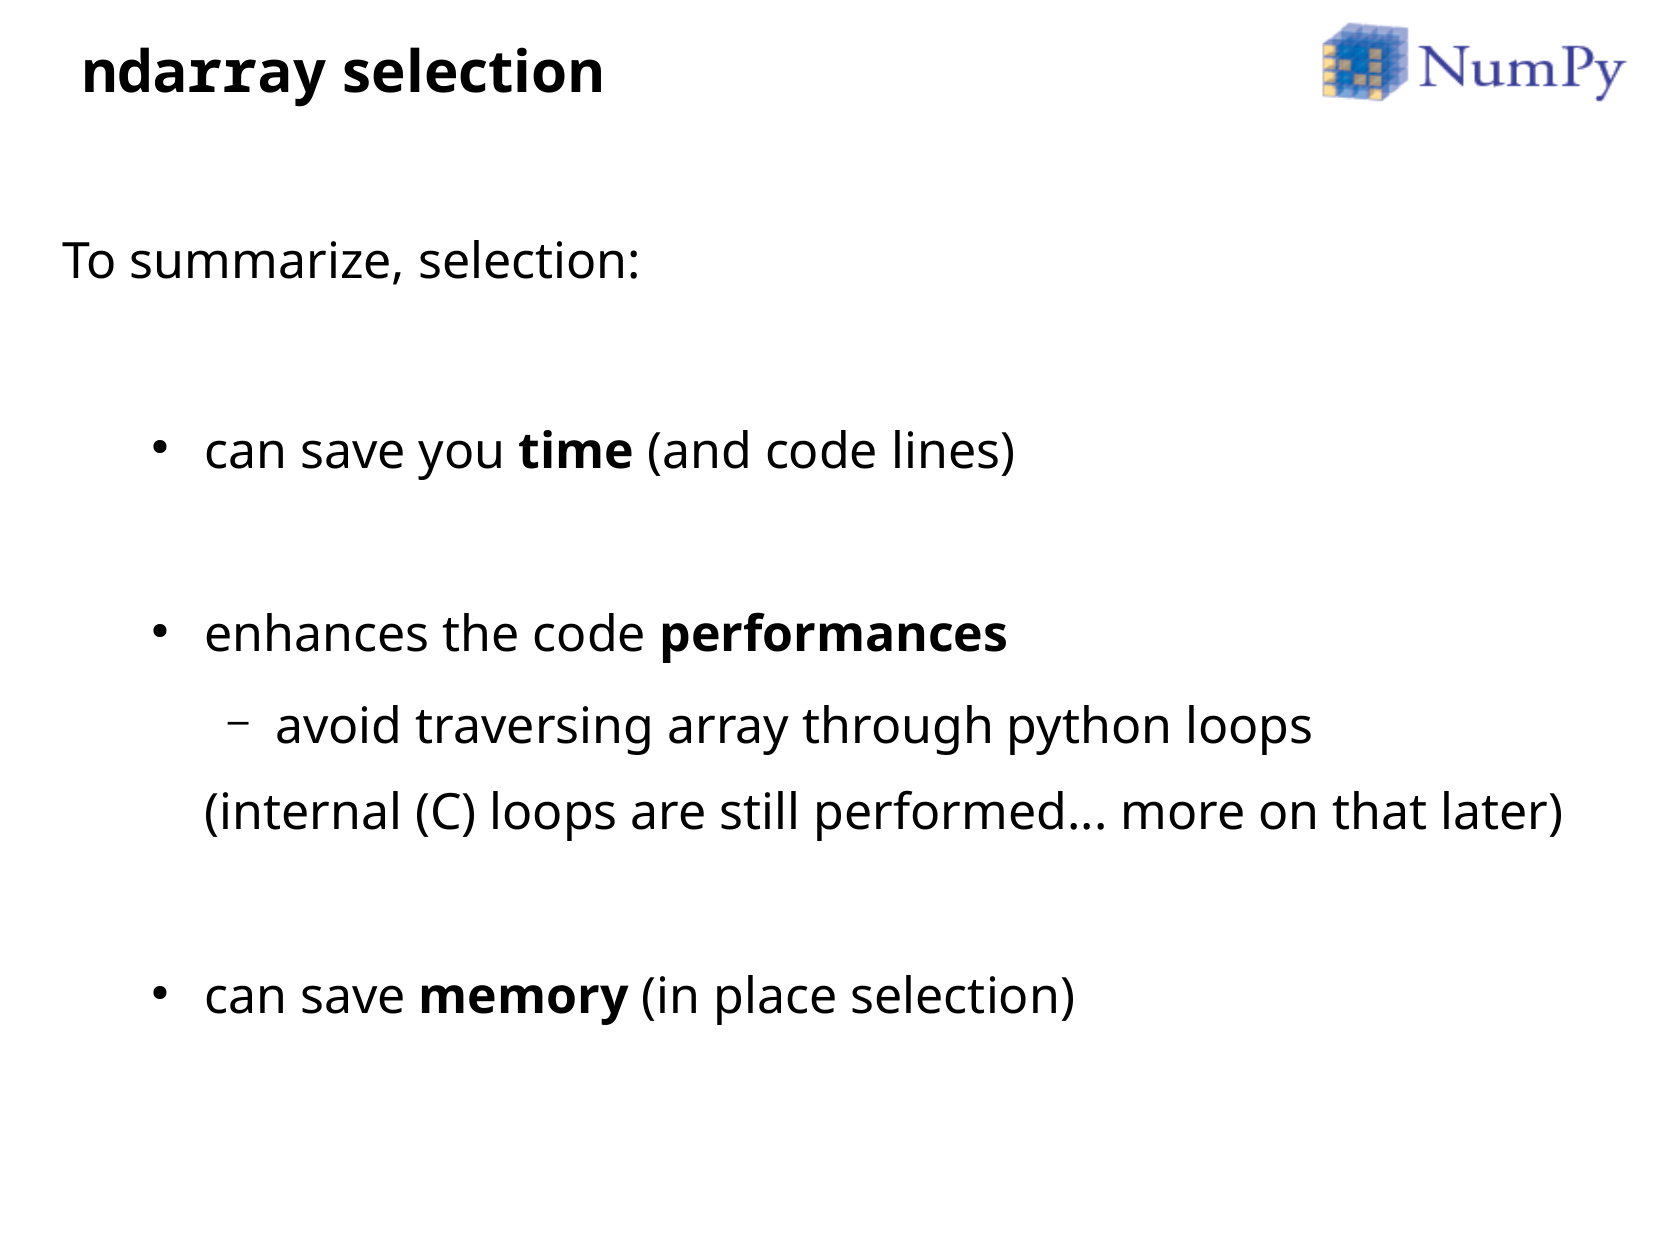

# ndarray selection
To summarize, selection:
can save you time (and code lines)
enhances the code performances
avoid traversing array through python loops
(internal (C) loops are still performed... more on that later)
can save memory (in place selection)